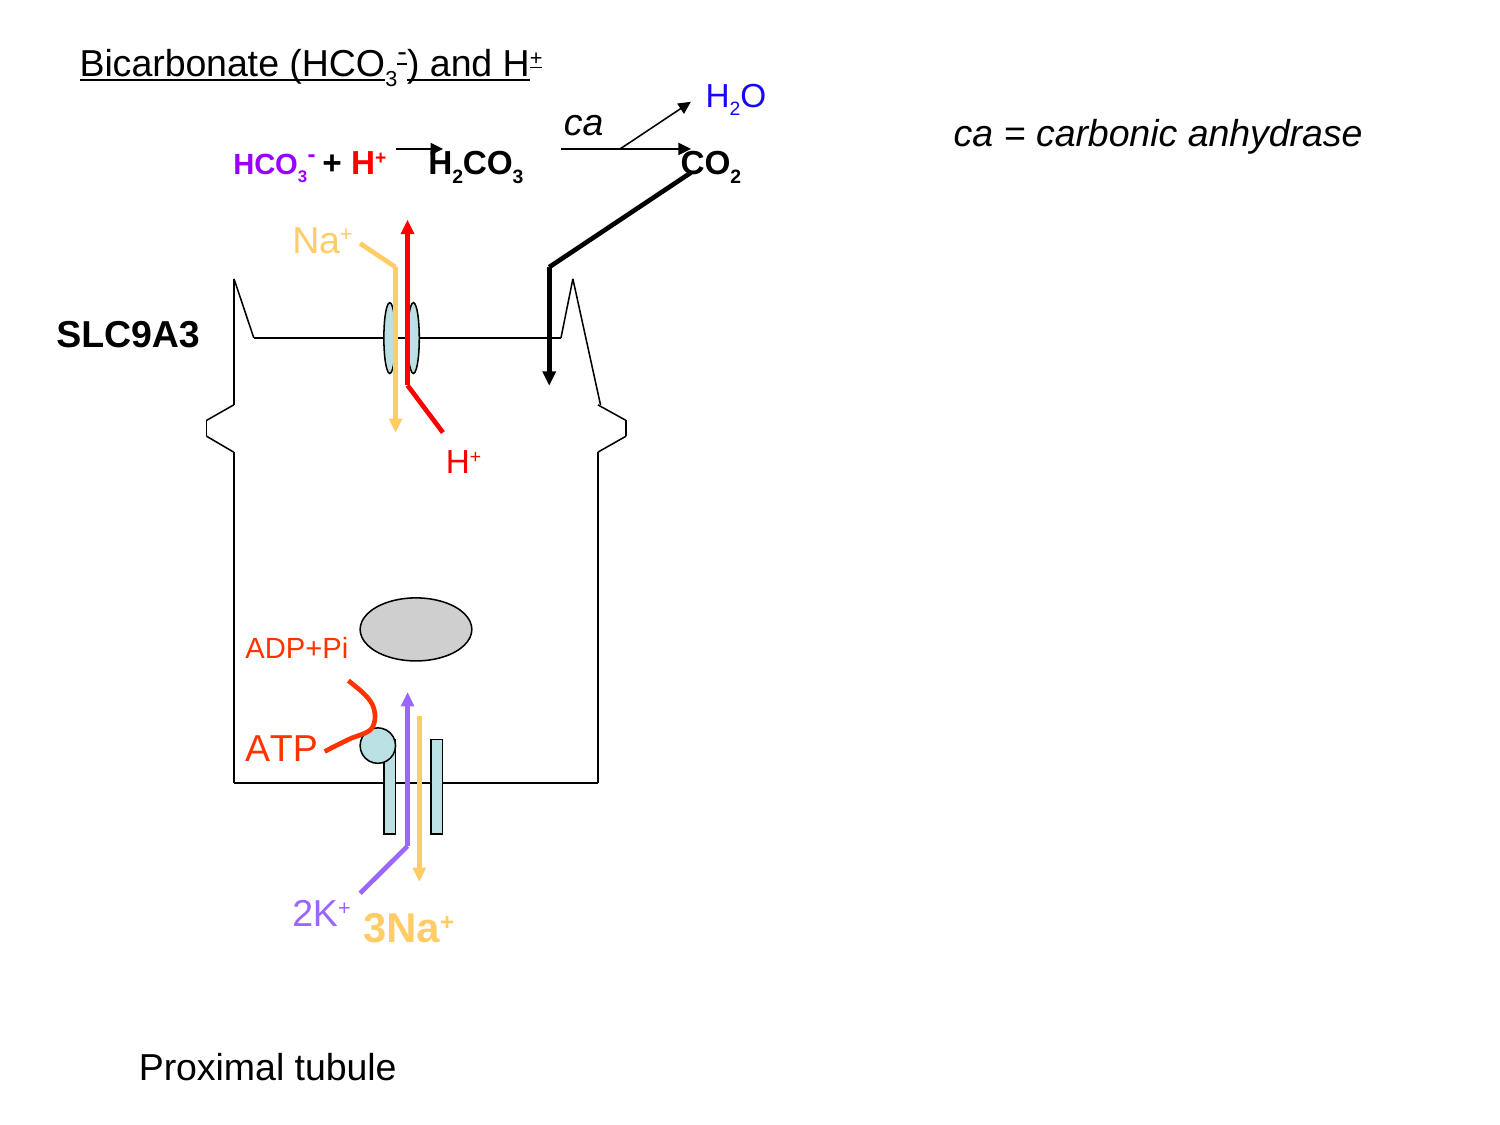

Bicarbonate (HCO3-) and H+
H2O
ca
ca = carbonic anhydrase
HCO3- + H+ H2CO3 CO2
Na+
SLC9A3
H+
ADP+Pi
ATP
2K+
3Na+
Proximal tubule